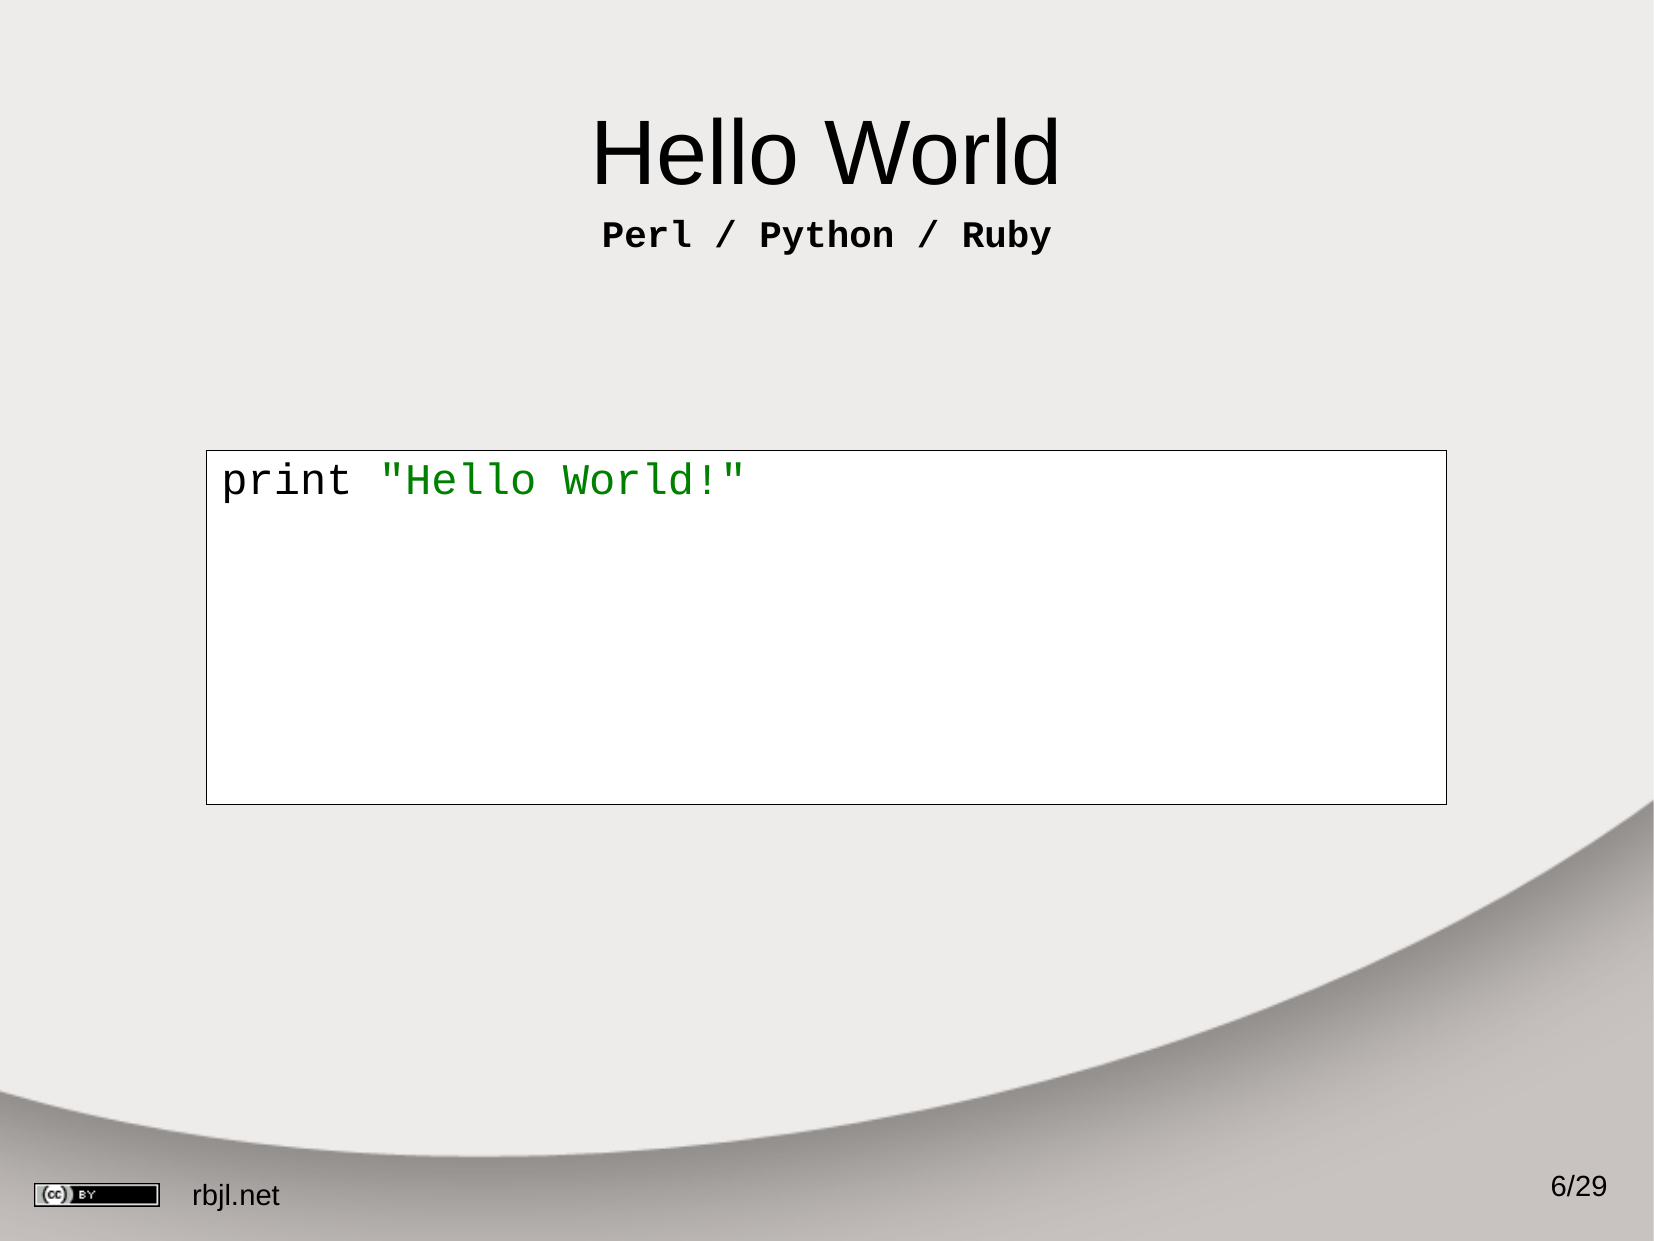

# Hello World
Perl / Python / Ruby
print "Hello World!"
6